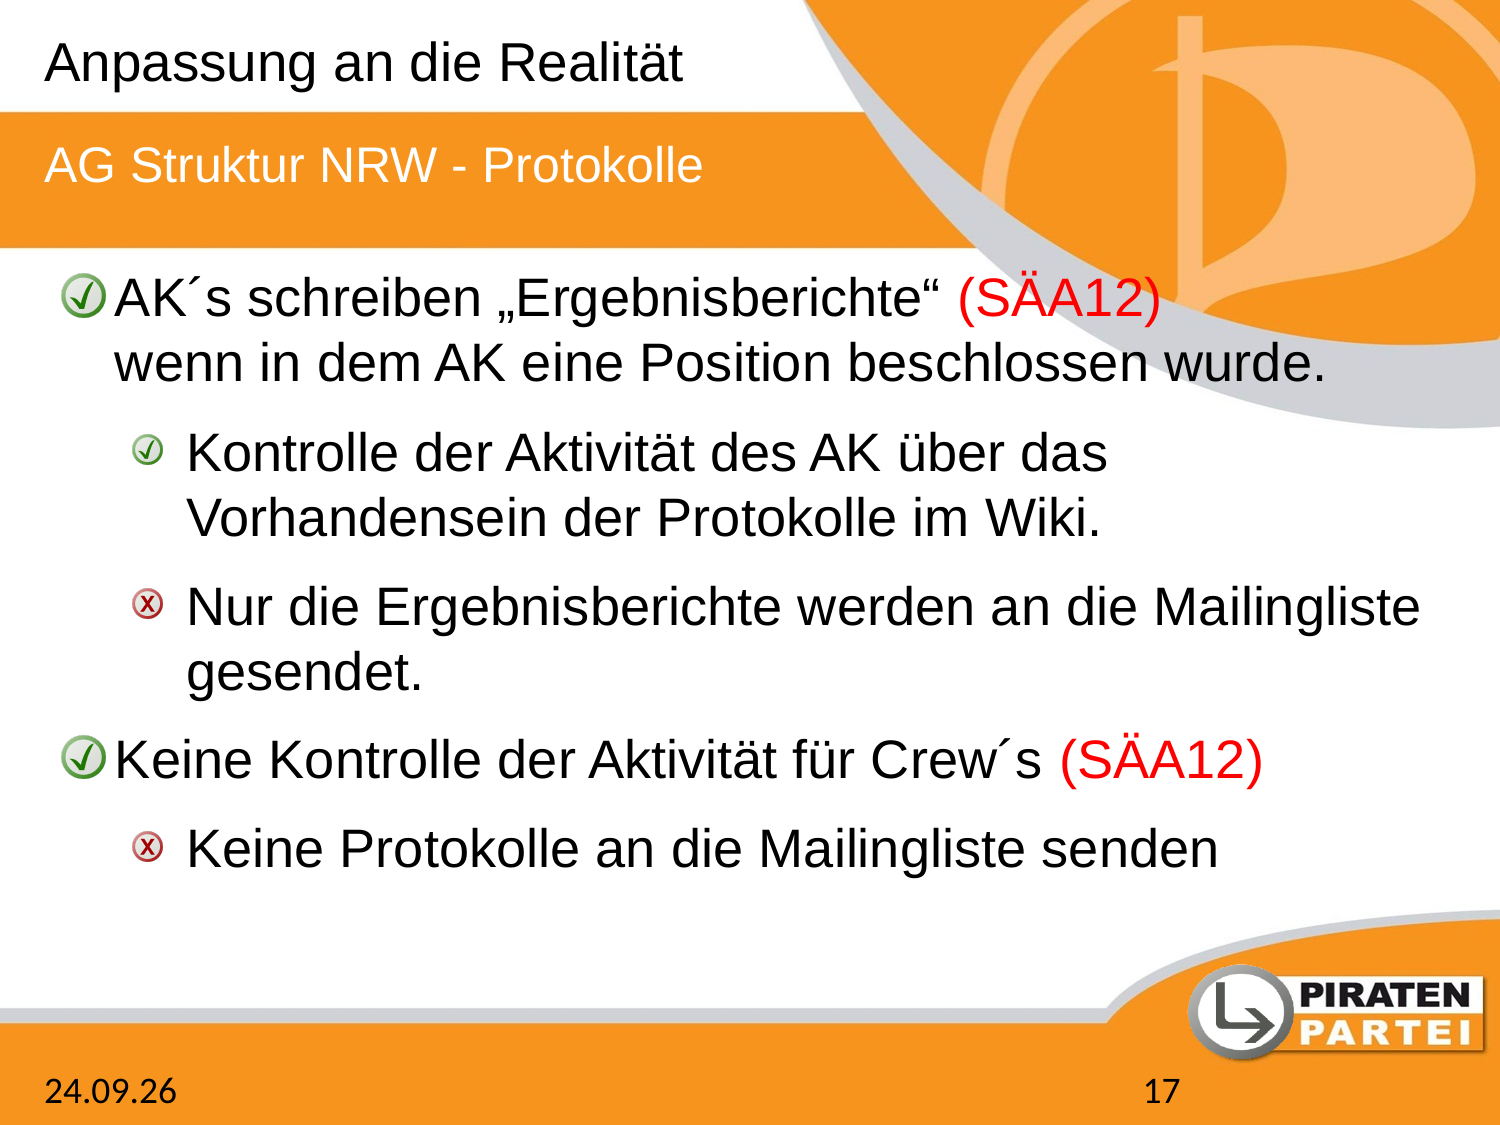

Anpassung an die Realität
AG Struktur NRW - Protokolle
# AK´s schreiben „Ergebnisberichte“ (SÄA12) wenn in dem AK eine Position beschlossen wurde.
Kontrolle der Aktivität des AK über das Vorhandensein der Protokolle im Wiki.
Nur die Ergebnisberichte werden an die Mailingliste gesendet.
Keine Kontrolle der Aktivität für Crew´s (SÄA12)
Keine Protokolle an die Mailingliste senden